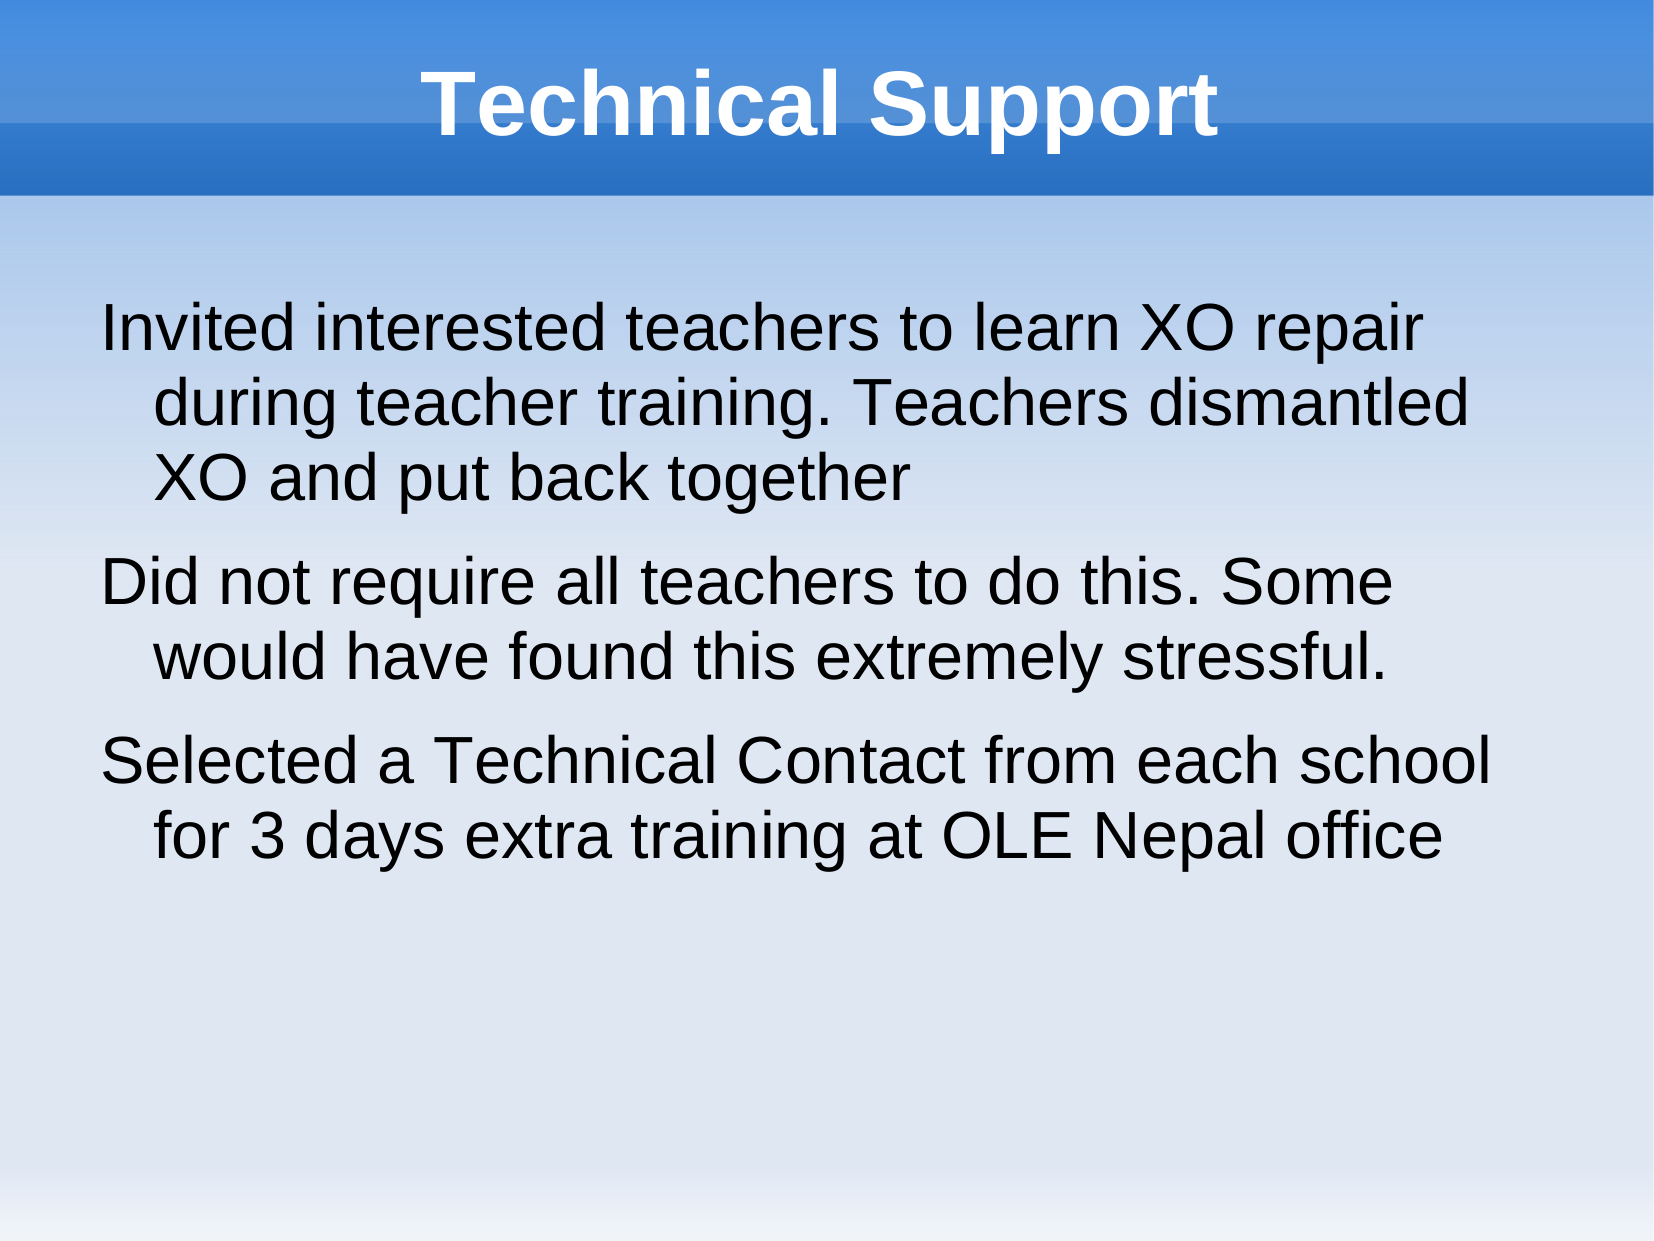

# Technical Support
Invited interested teachers to learn XO repair during teacher training. Teachers dismantled XO and put back together
Did not require all teachers to do this. Some would have found this extremely stressful.
Selected a Technical Contact from each school for 3 days extra training at OLE Nepal office